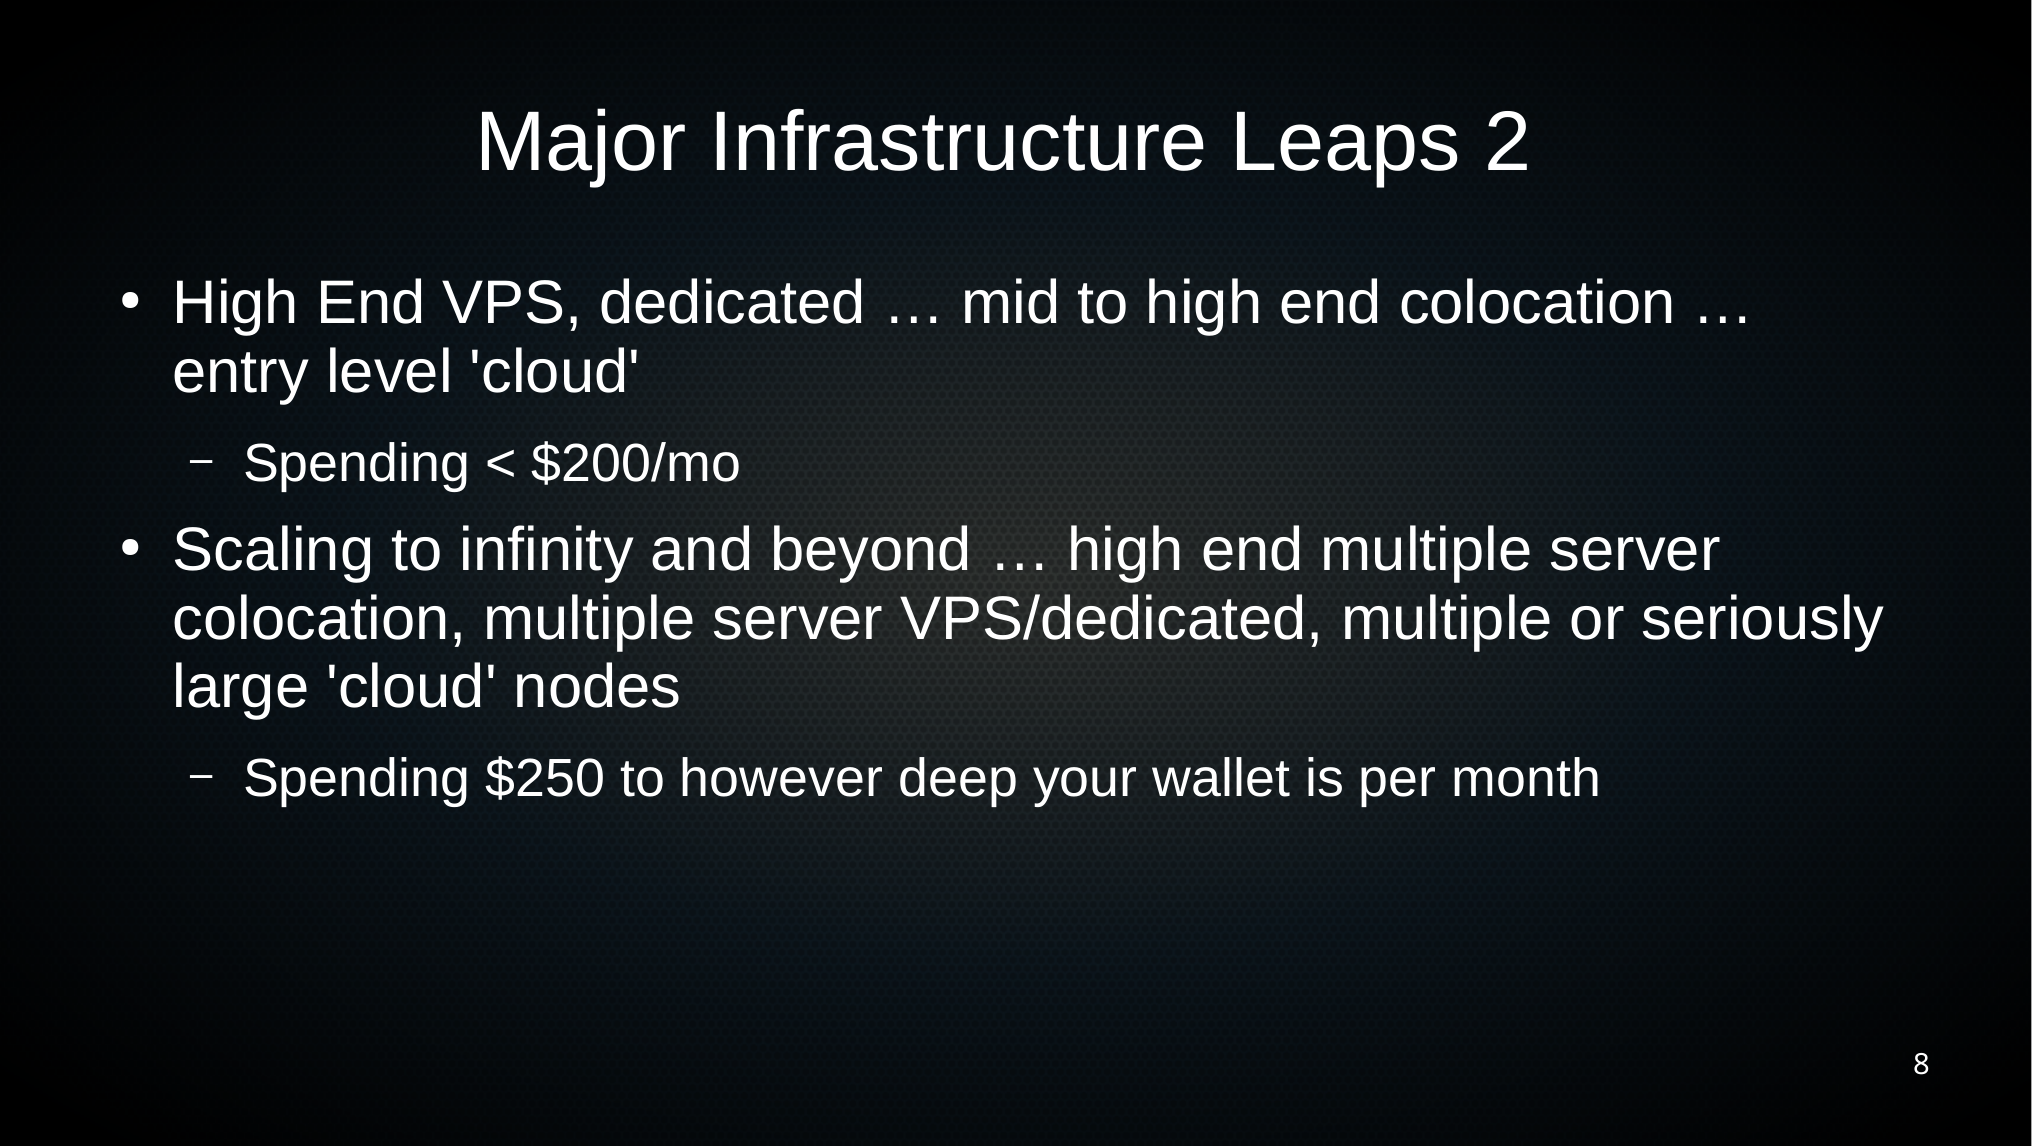

# Major Infrastructure Leaps 2
High End VPS, dedicated … mid to high end colocation … entry level 'cloud'
Spending < $200/mo
Scaling to infinity and beyond … high end multiple server colocation, multiple server VPS/dedicated, multiple or seriously large 'cloud' nodes
Spending $250 to however deep your wallet is per month
8